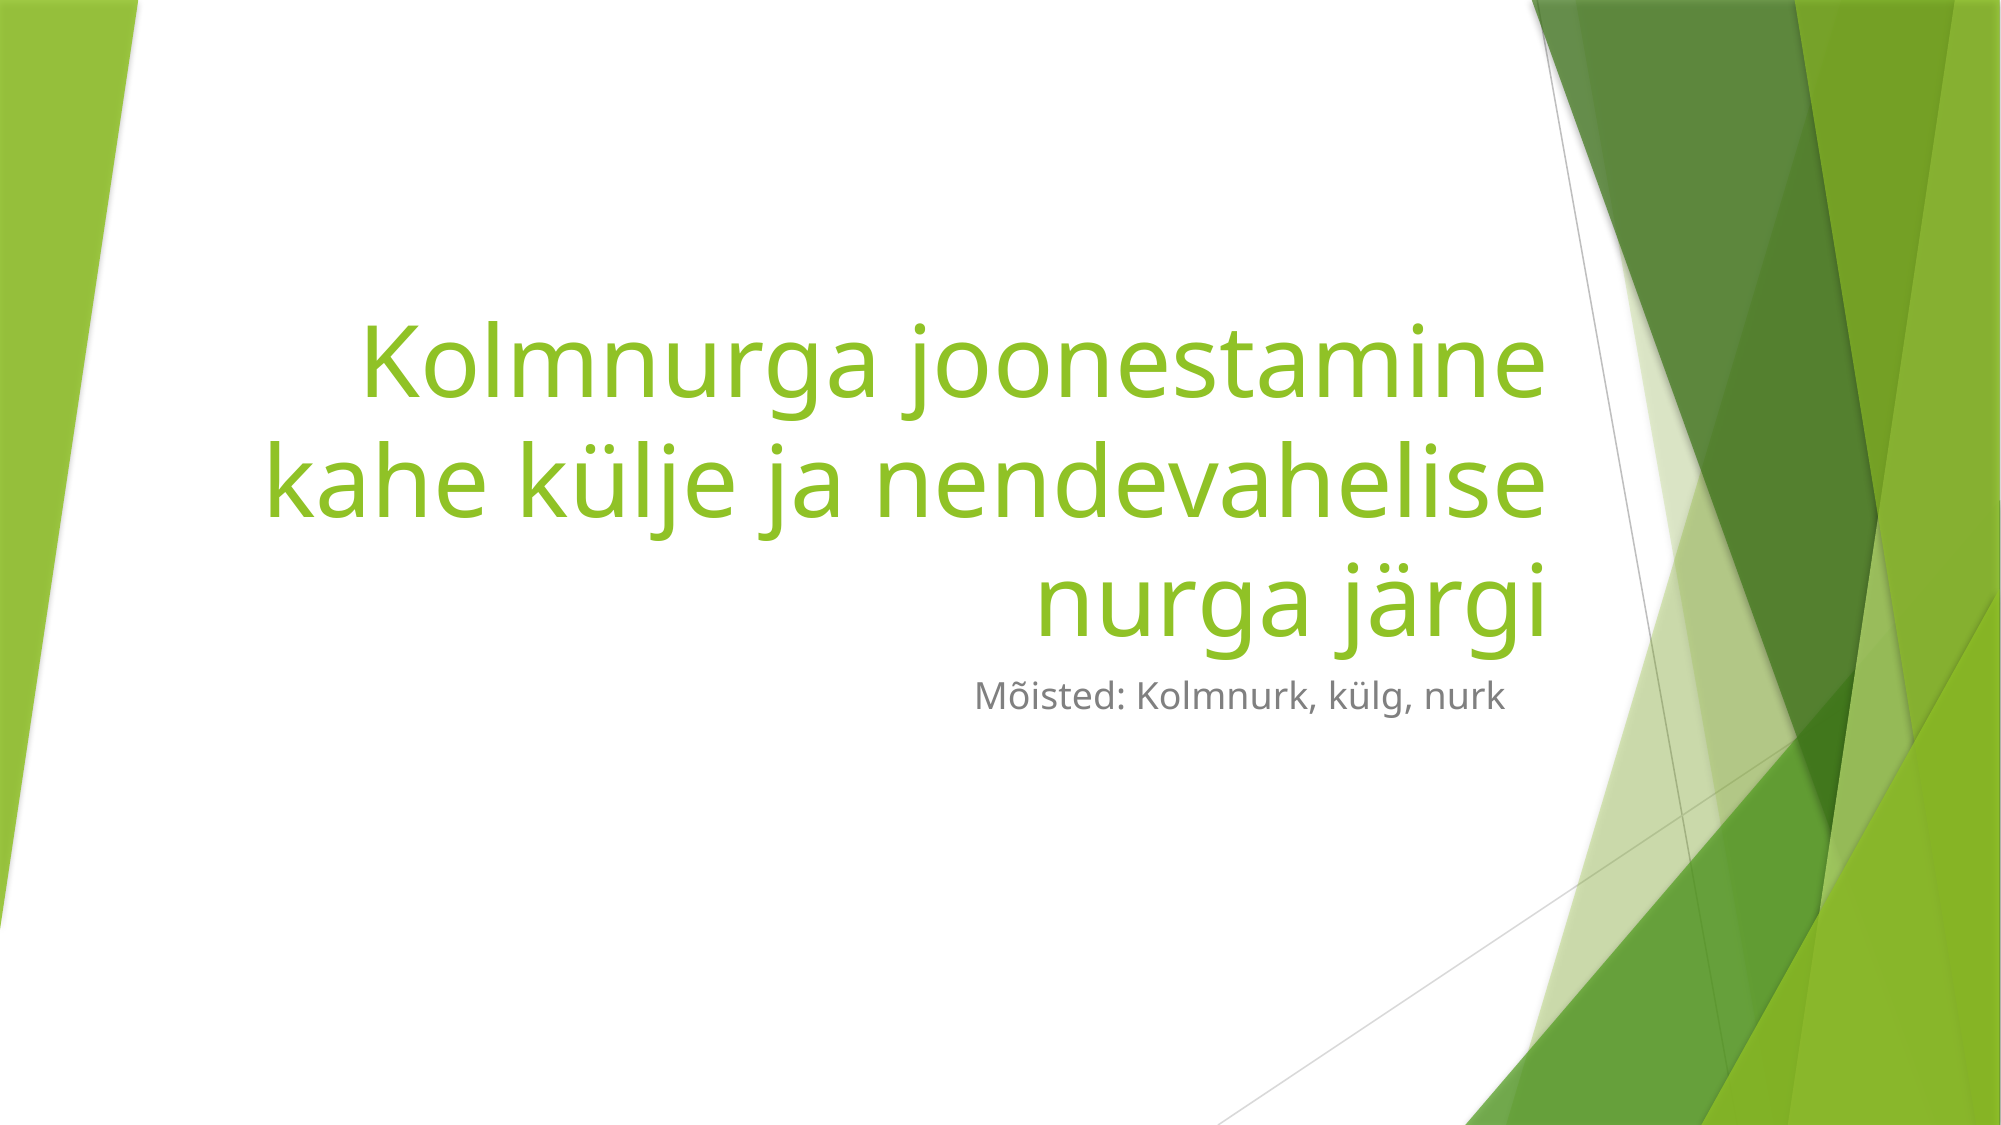

# Kolmnurga joonestamine kahe külje ja nendevahelise nurga järgi
Mõisted: Kolmnurk, külg, nurk